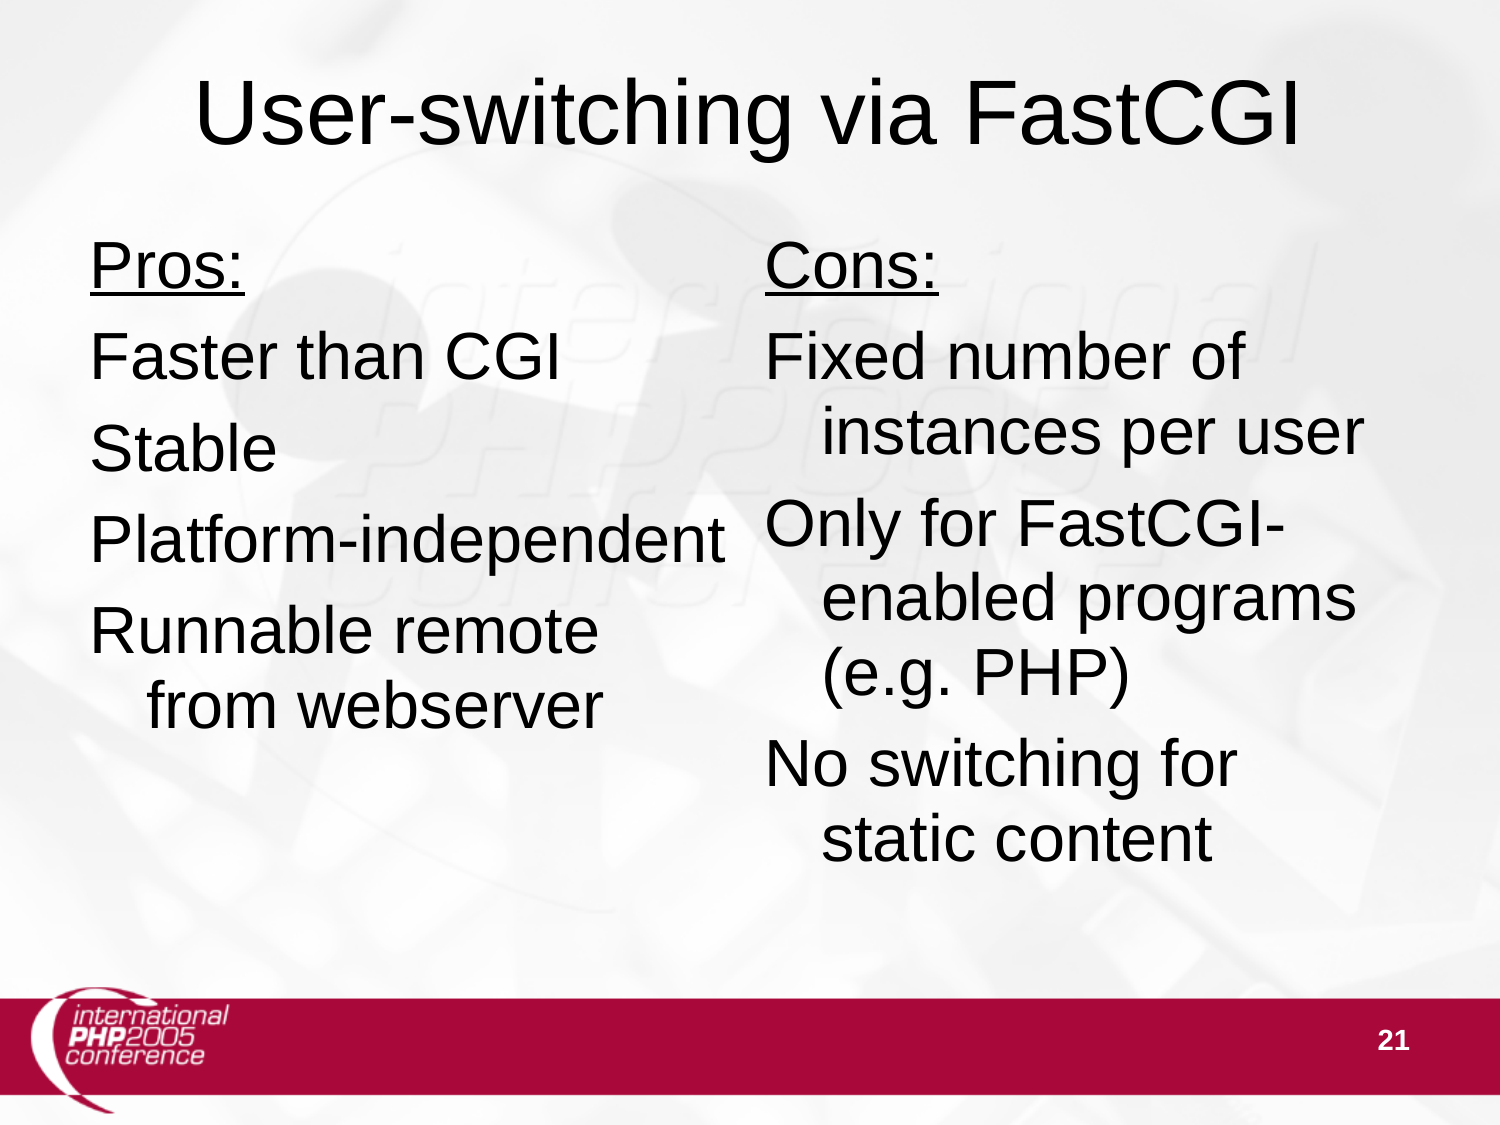

# User-switching via FastCGI
Pros:
Faster than CGI
Stable
Platform-independent
Runnable remote from webserver
Cons:
Fixed number of instances per user
Only for FastCGI-enabled programs
(e.g. PHP)
No switching for static content
21